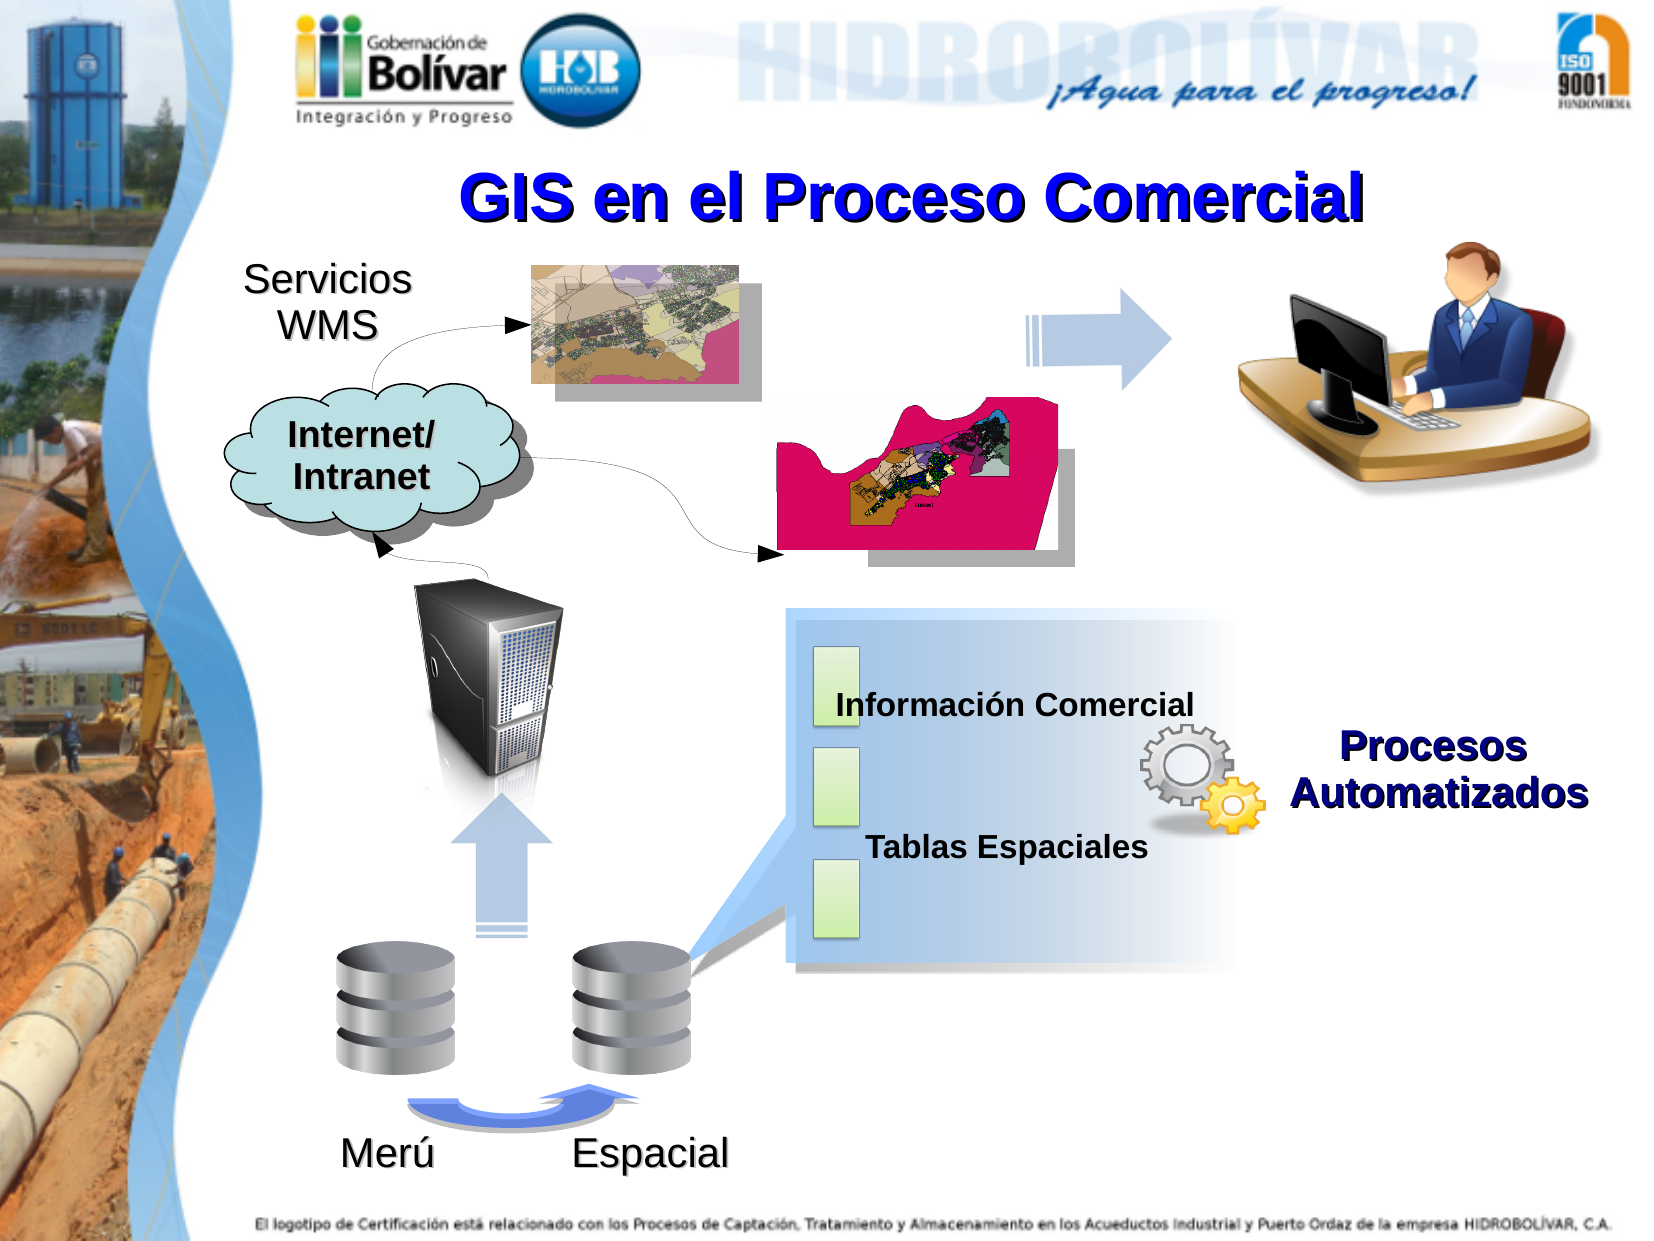

# GIS en el Proceso Comercial
Servicios
WMS
Internet/
Intranet
Información Comercial
Procesos
Automatizados
Tablas Espaciales
Merú
Espacial